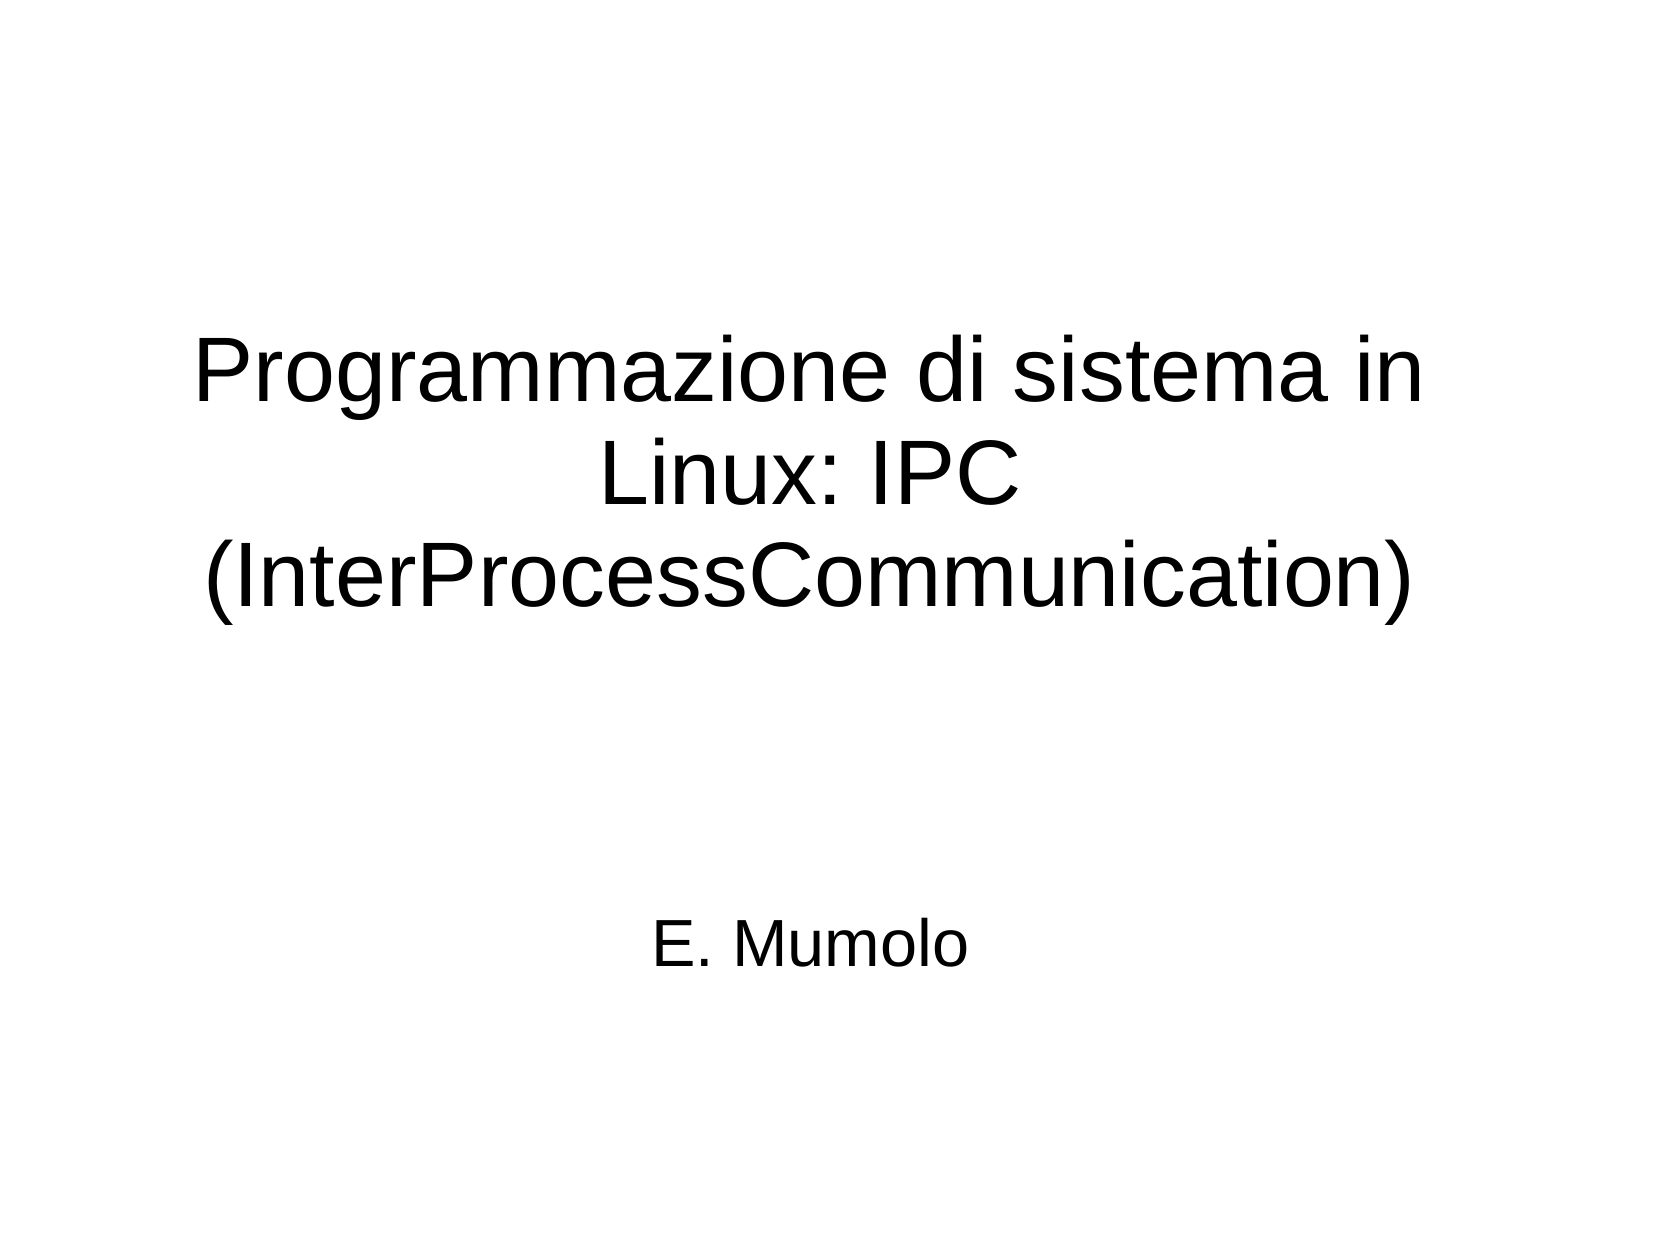

# Programmazione di sistema in Linux: IPC (InterProcessCommunication)
E. Mumolo